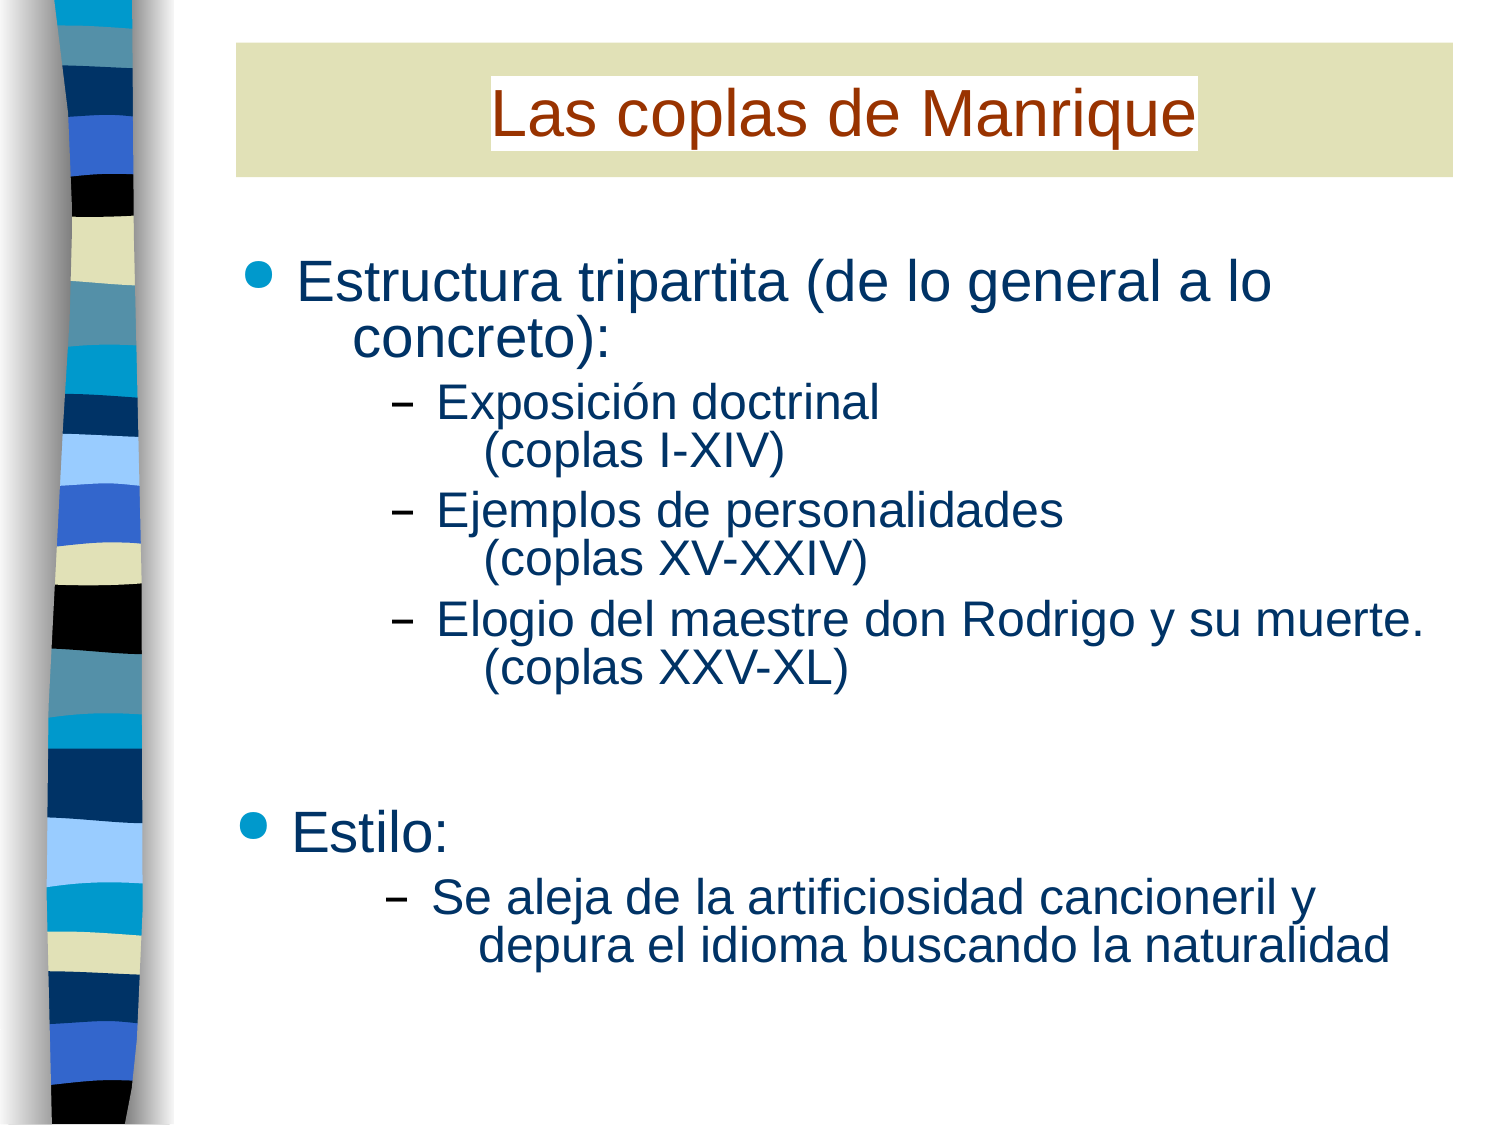

# Las coplas de Manrique
Estructura tripartita (de lo general a lo concreto):
Exposición doctrinal (coplas I-XIV)
Ejemplos de personalidades (coplas XV-XXIV)
Elogio del maestre don Rodrigo y su muerte.(coplas XXV-XL)
Estilo:
Se aleja de la artificiosidad cancioneril y depura el idioma buscando la naturalidad